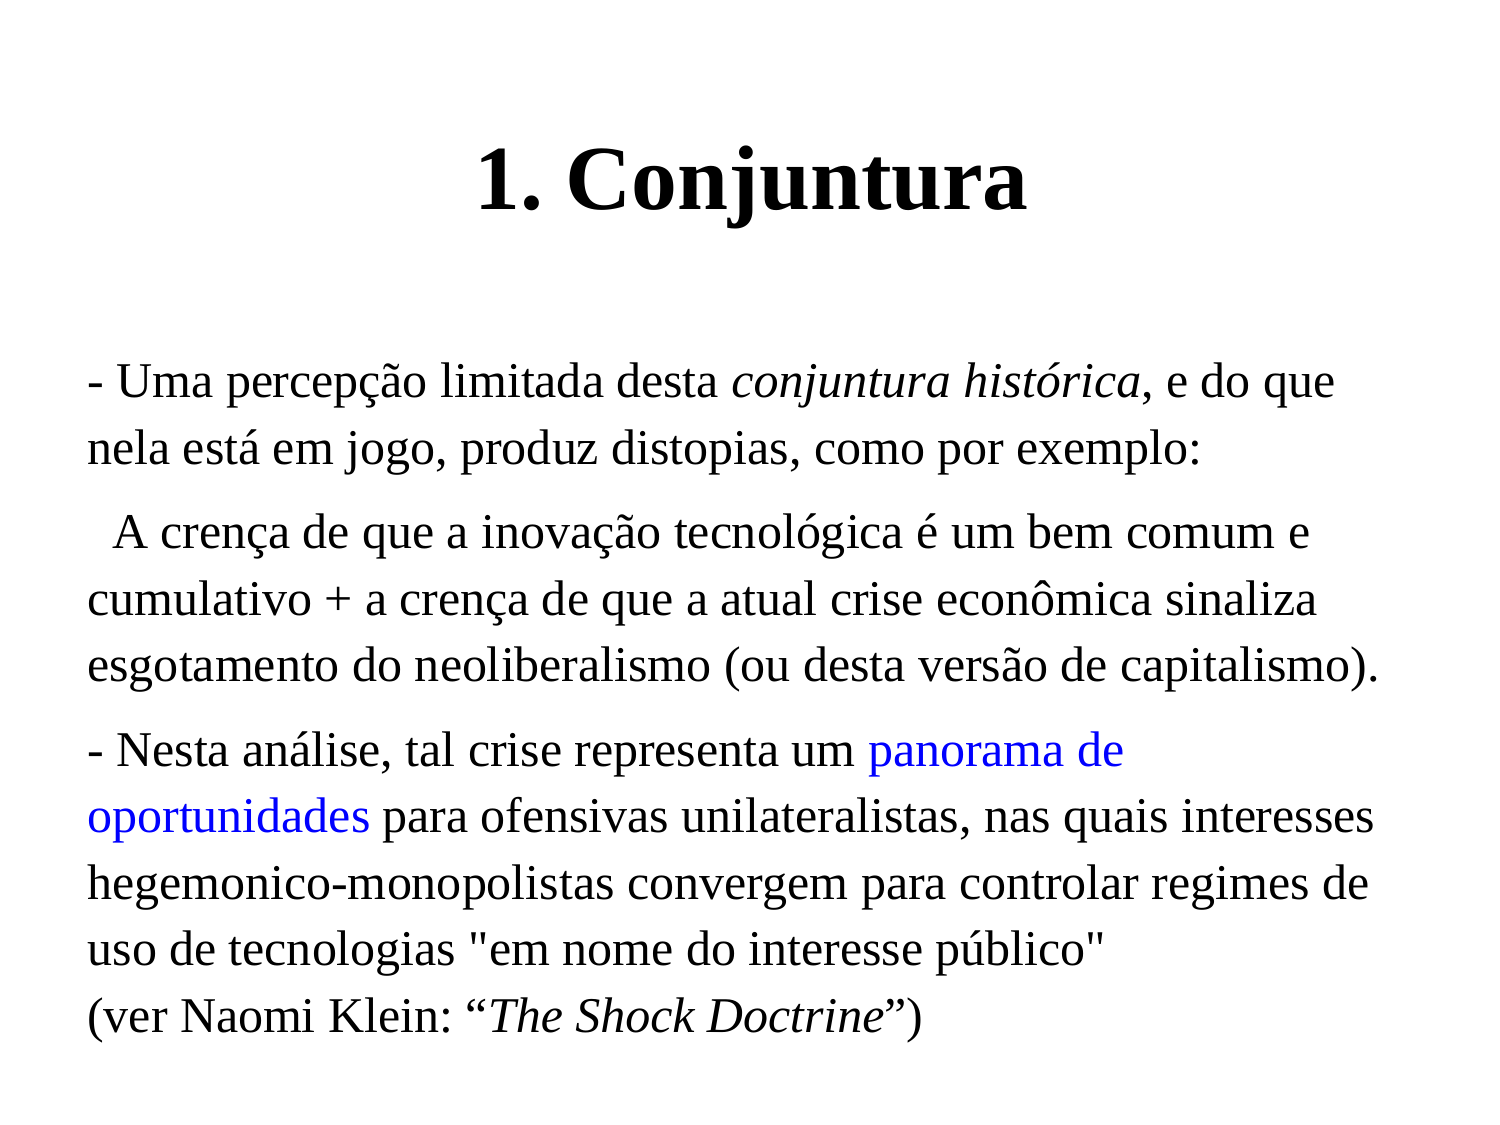

# 1. Conjuntura
- Uma percepção limitada desta conjuntura histórica, e do que nela está em jogo, produz distopias, como por exemplo:
 A crença de que a inovação tecnológica é um bem comum e cumulativo + a crença de que a atual crise econômica sinaliza esgotamento do neoliberalismo (ou desta versão de capitalismo).
- Nesta análise, tal crise representa um panorama de oportunidades para ofensivas unilateralistas, nas quais interesses hegemonico-monopolistas convergem para controlar regimes de uso de tecnologias "em nome do interesse público"
(ver Naomi Klein: “The Shock Doctrine”)